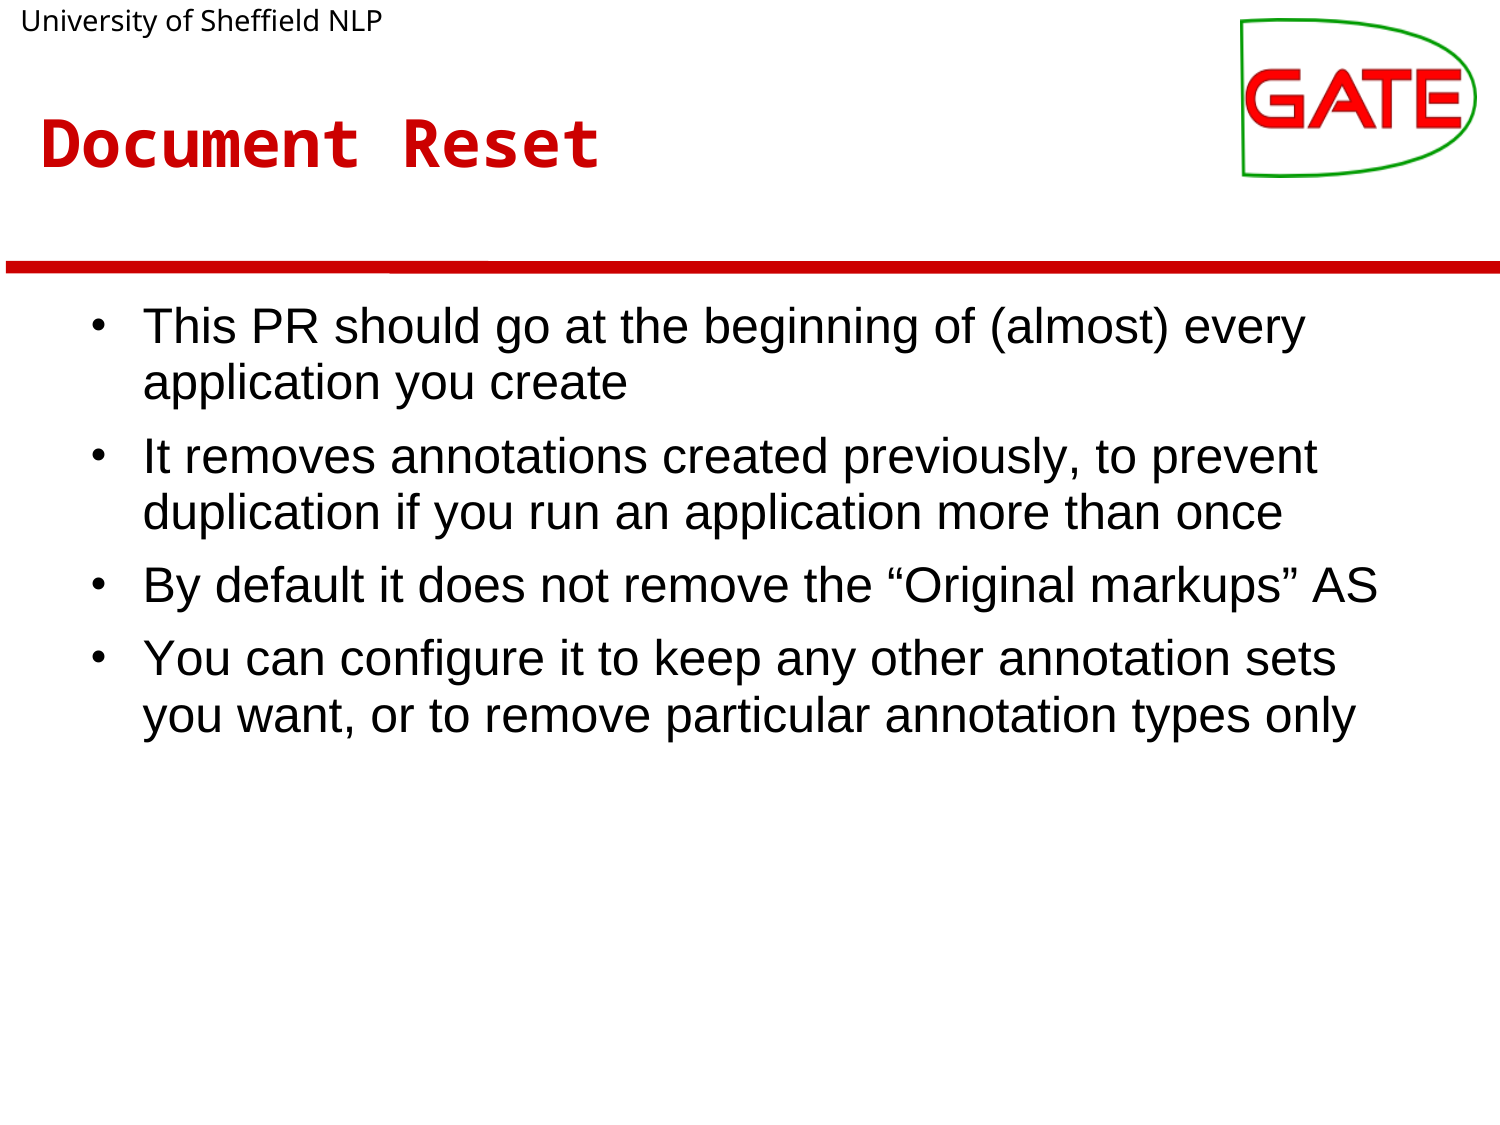

# Document Reset
This PR should go at the beginning of (almost) every application you create
It removes annotations created previously, to prevent duplication if you run an application more than once
By default it does not remove the “Original markups” AS
You can configure it to keep any other annotation sets you want, or to remove particular annotation types only